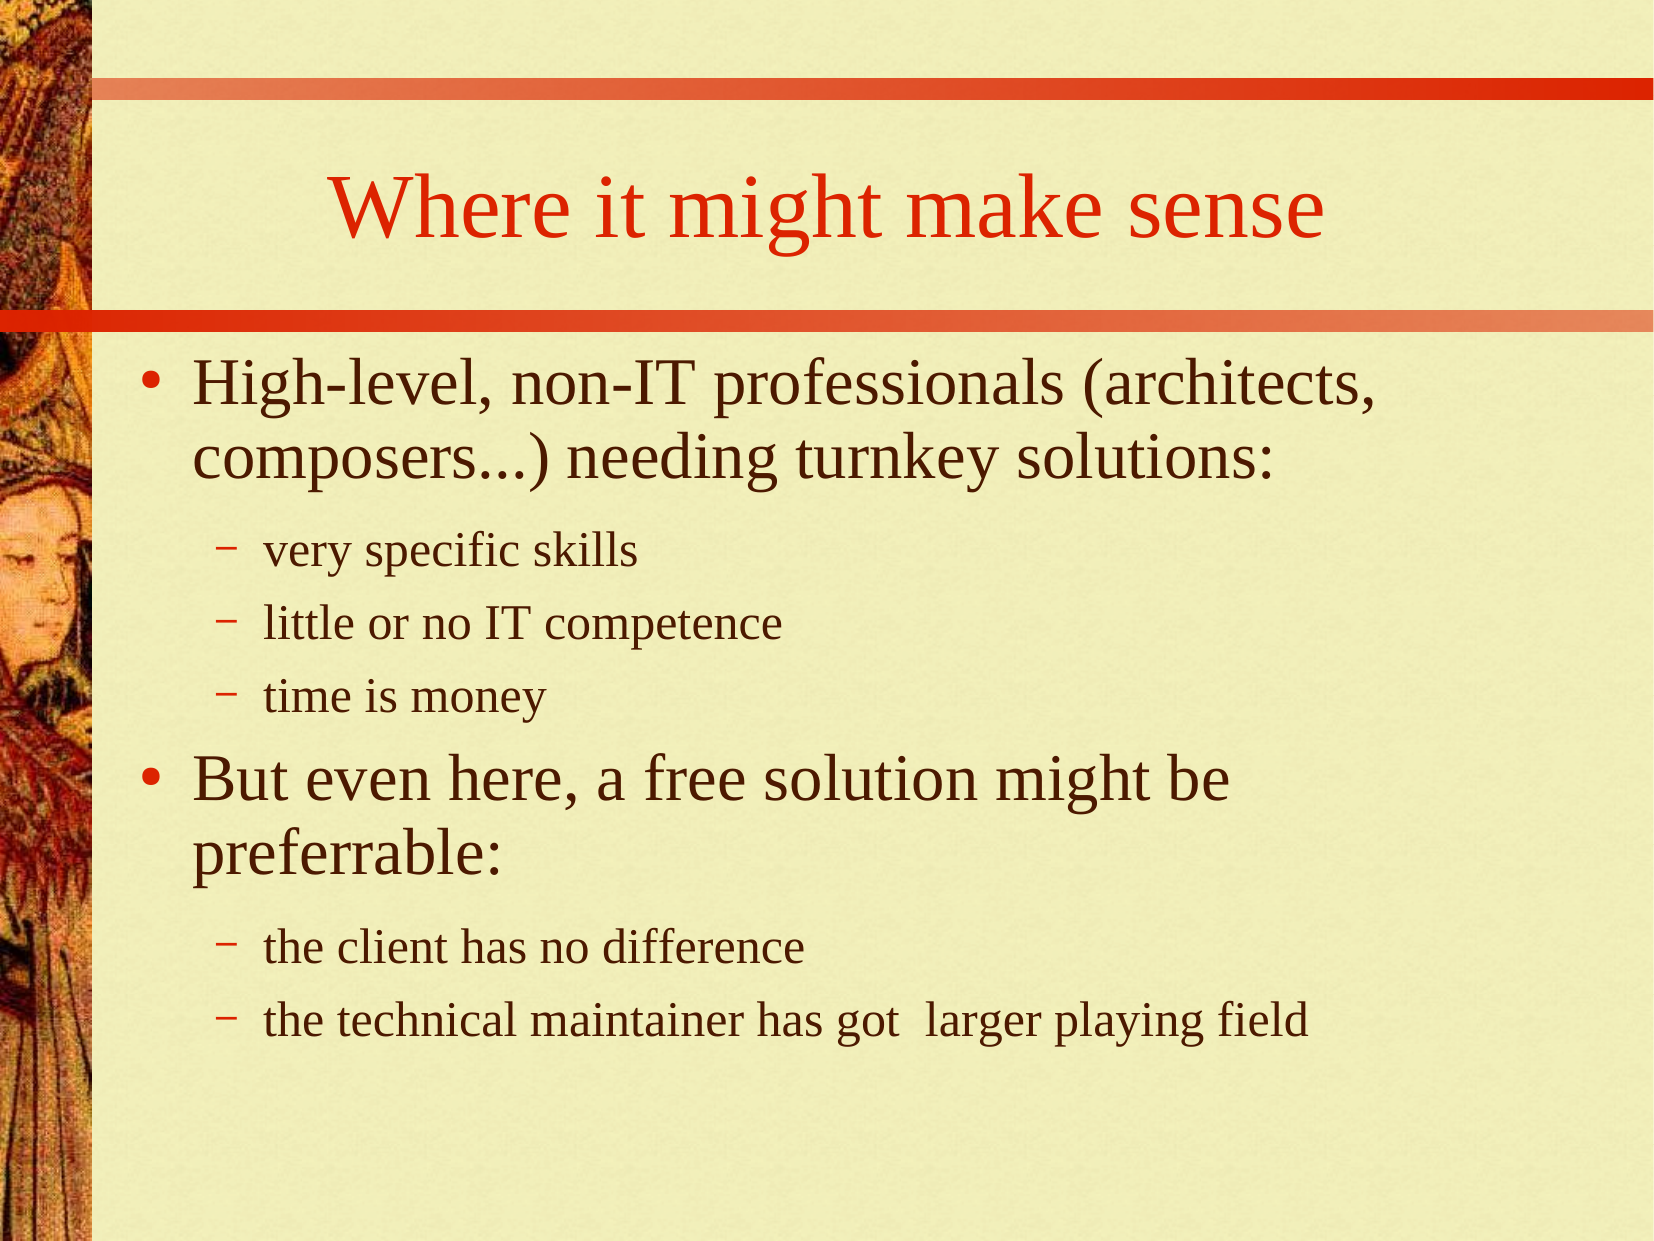

# Where it might make sense
High-level, non-IT professionals (architects, composers...) needing turnkey solutions:
very specific skills
little or no IT competence
time is money
But even here, a free solution might be preferrable:
the client has no difference
the technical maintainer has got larger playing field